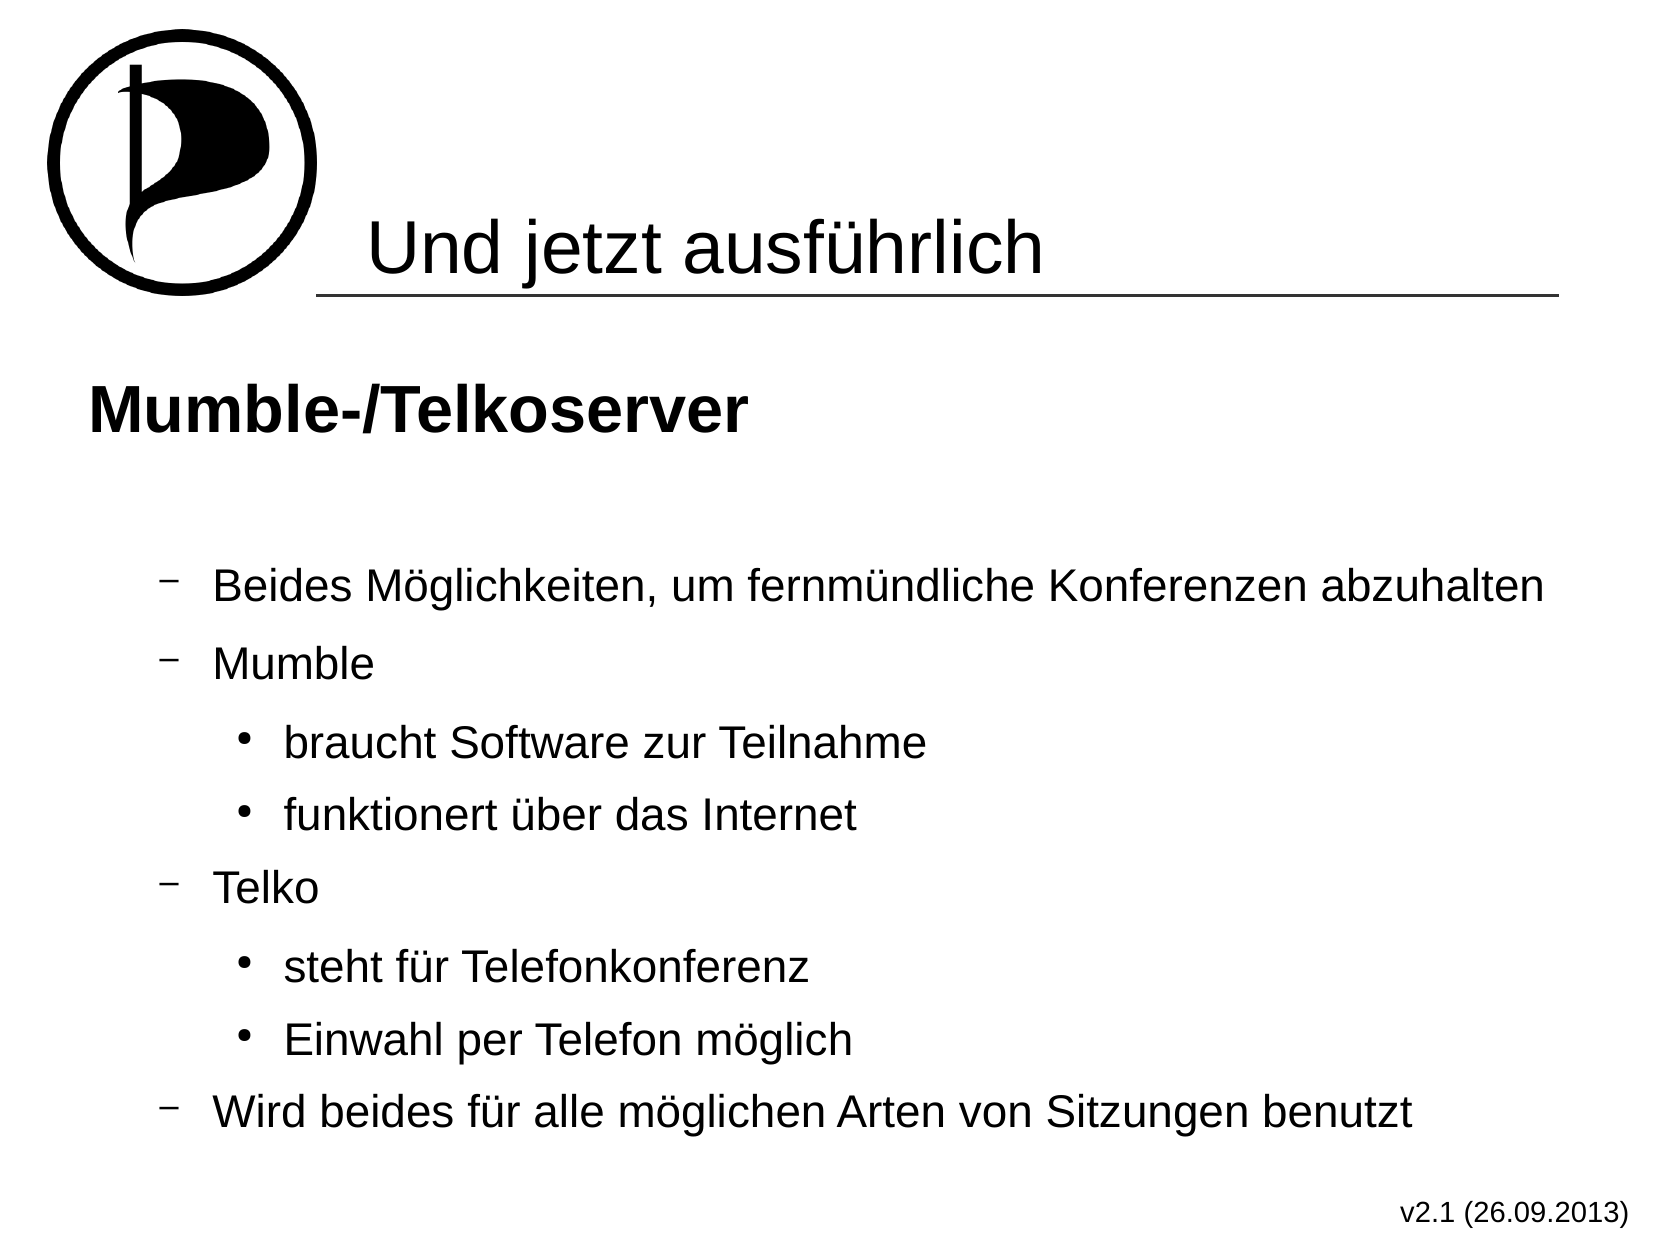

Und jetzt ausführlich
# Mumble-/Telkoserver
Beides Möglichkeiten, um fernmündliche Konferenzen abzuhalten
Mumble
braucht Software zur Teilnahme
funktionert über das Internet
Telko
steht für Telefonkonferenz
Einwahl per Telefon möglich
Wird beides für alle möglichen Arten von Sitzungen benutzt
v2.1 (26.09.2013)